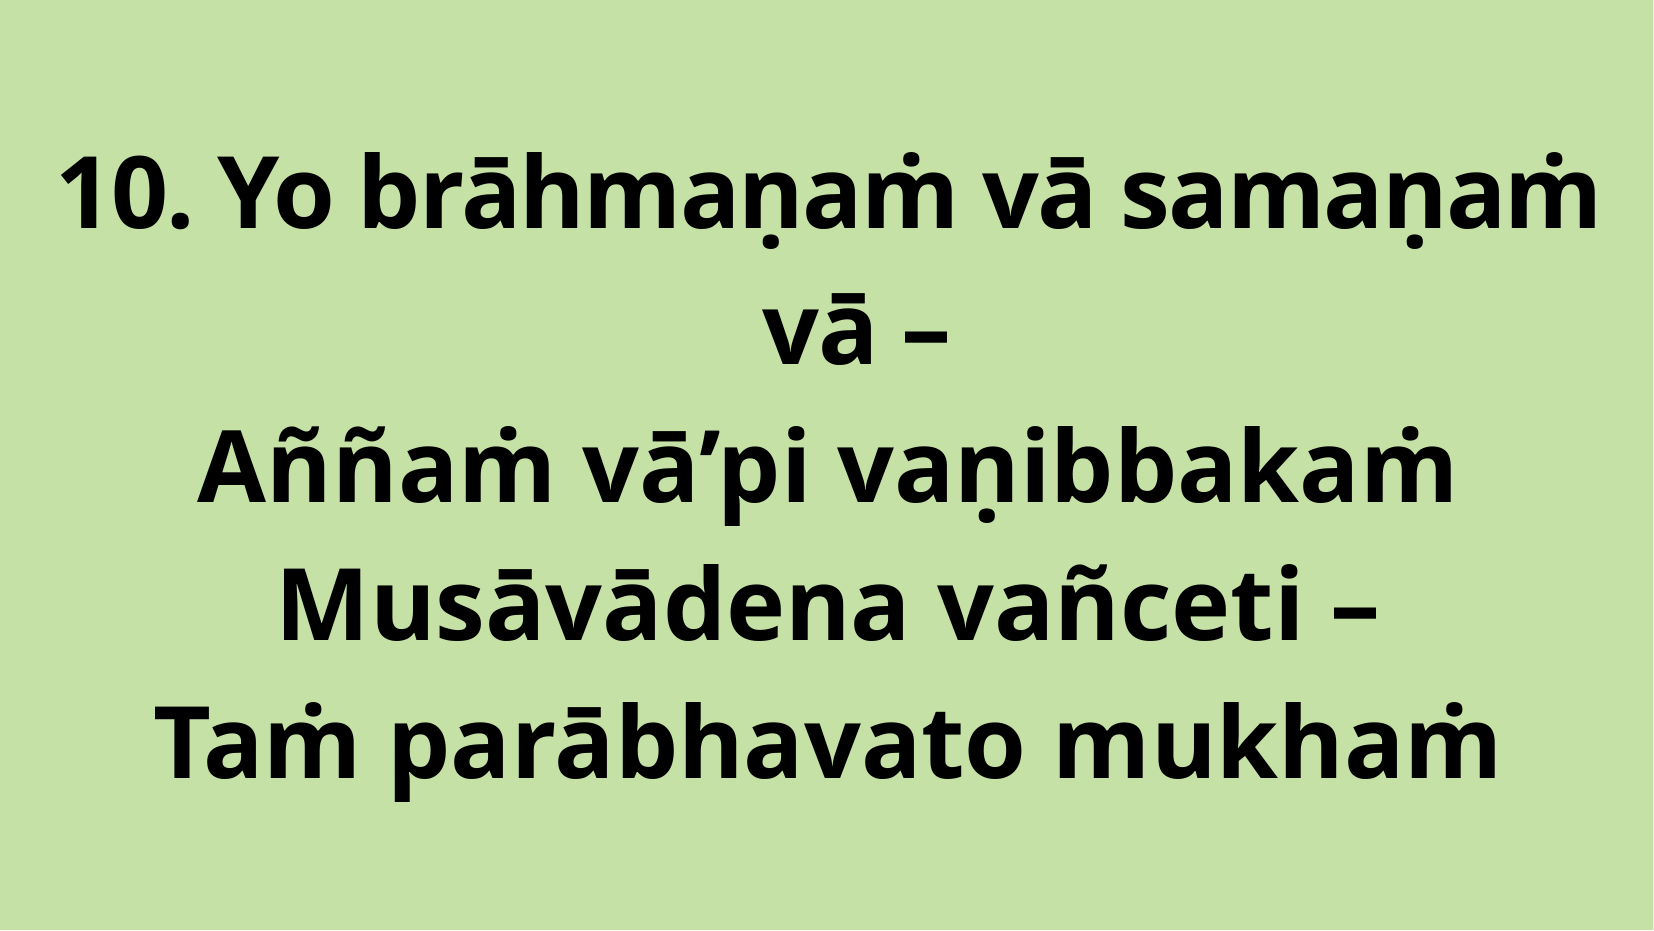

# 10. Yo brāhmaṇaṁ vā samaṇaṁ vā –
Aññaṁ vā’pi vaṇibbakaṁ
Musāvādena vañceti –
Taṁ parābhavato mukhaṁ